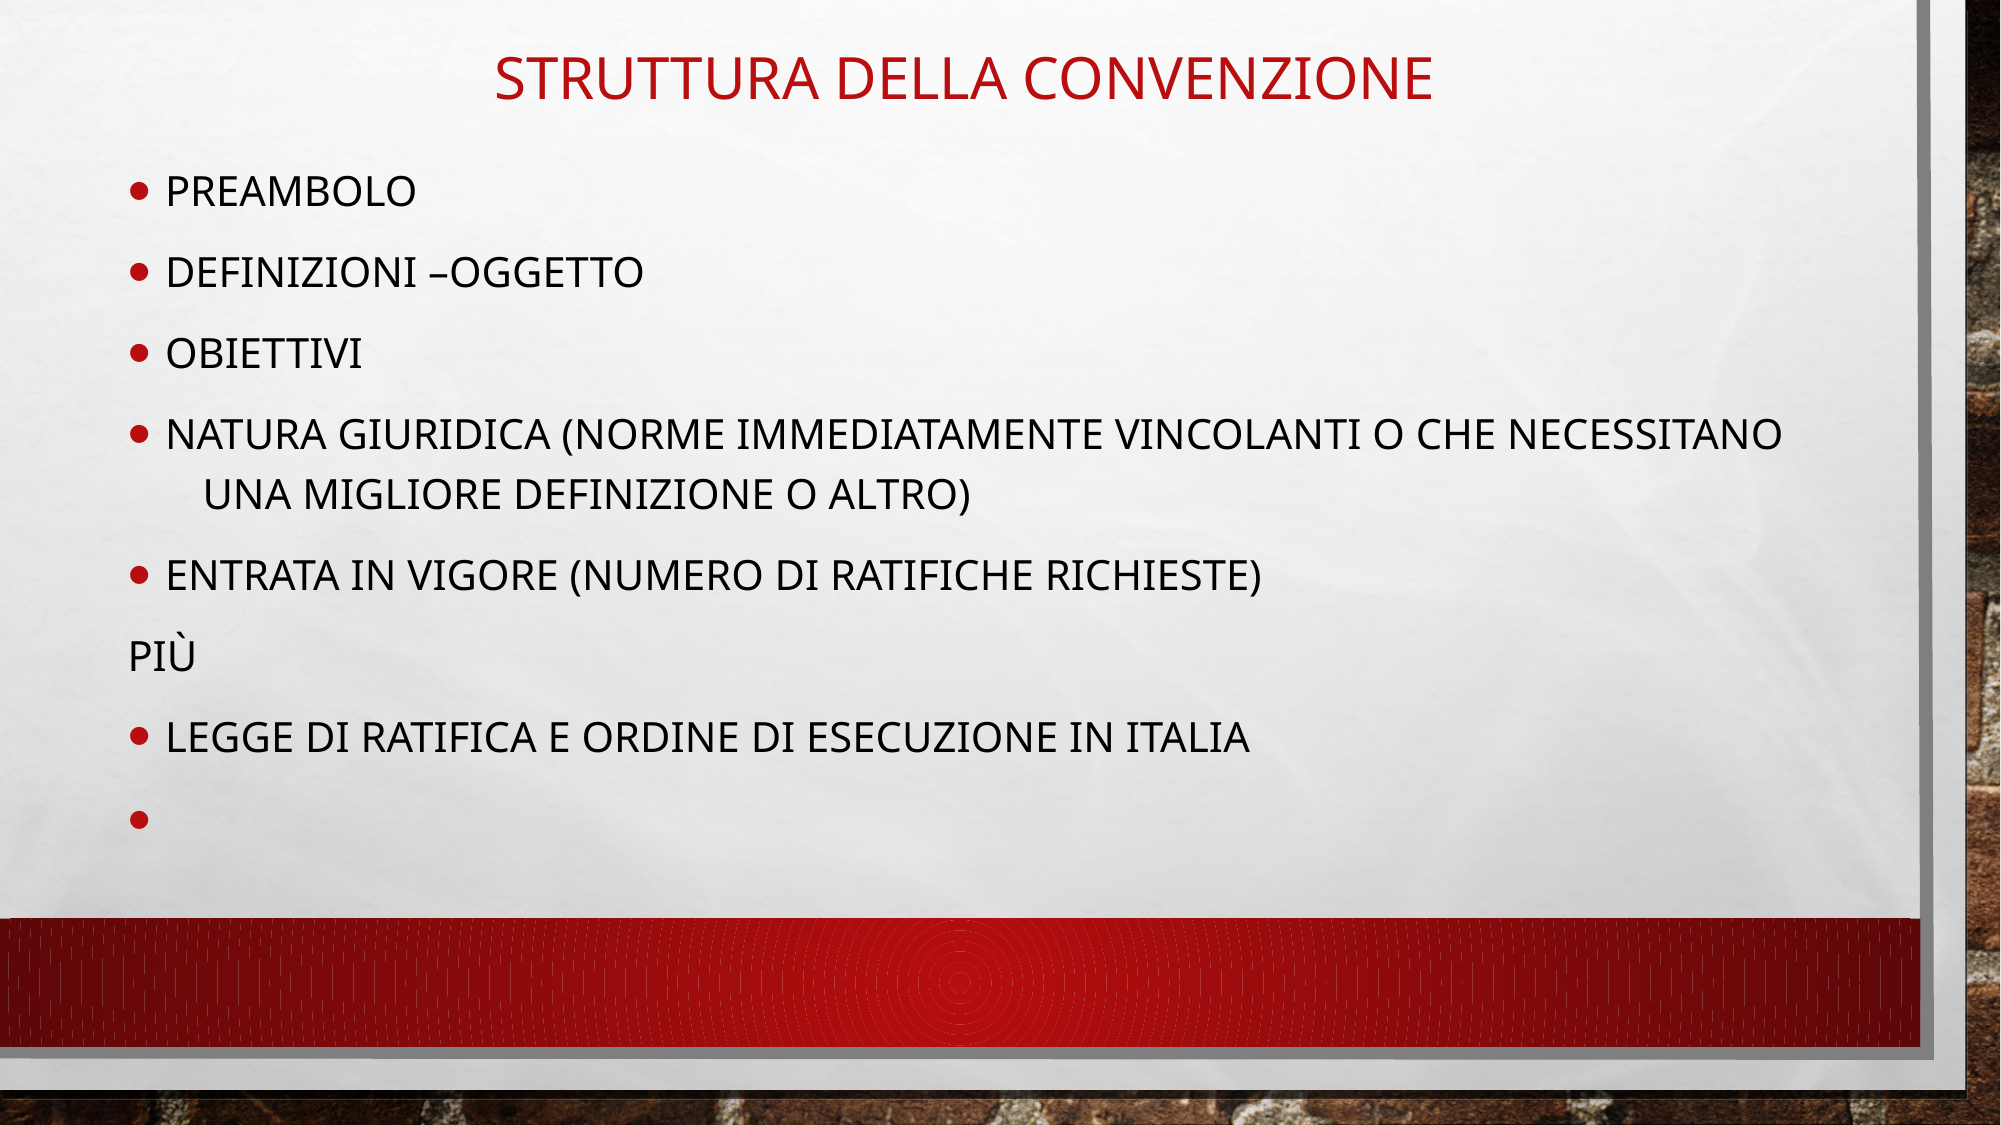

# Struttura della convenzione
Preambolo
Definizioni –oggetto
Obiettivi
Natura giuridica (norme immediatamente vincolanti o che necessitano una migliore definizione o altro)
Entrata in vigore (numero di ratifiche richieste)
Più
Legge di ratifica e ordine di esecuzione in Italia